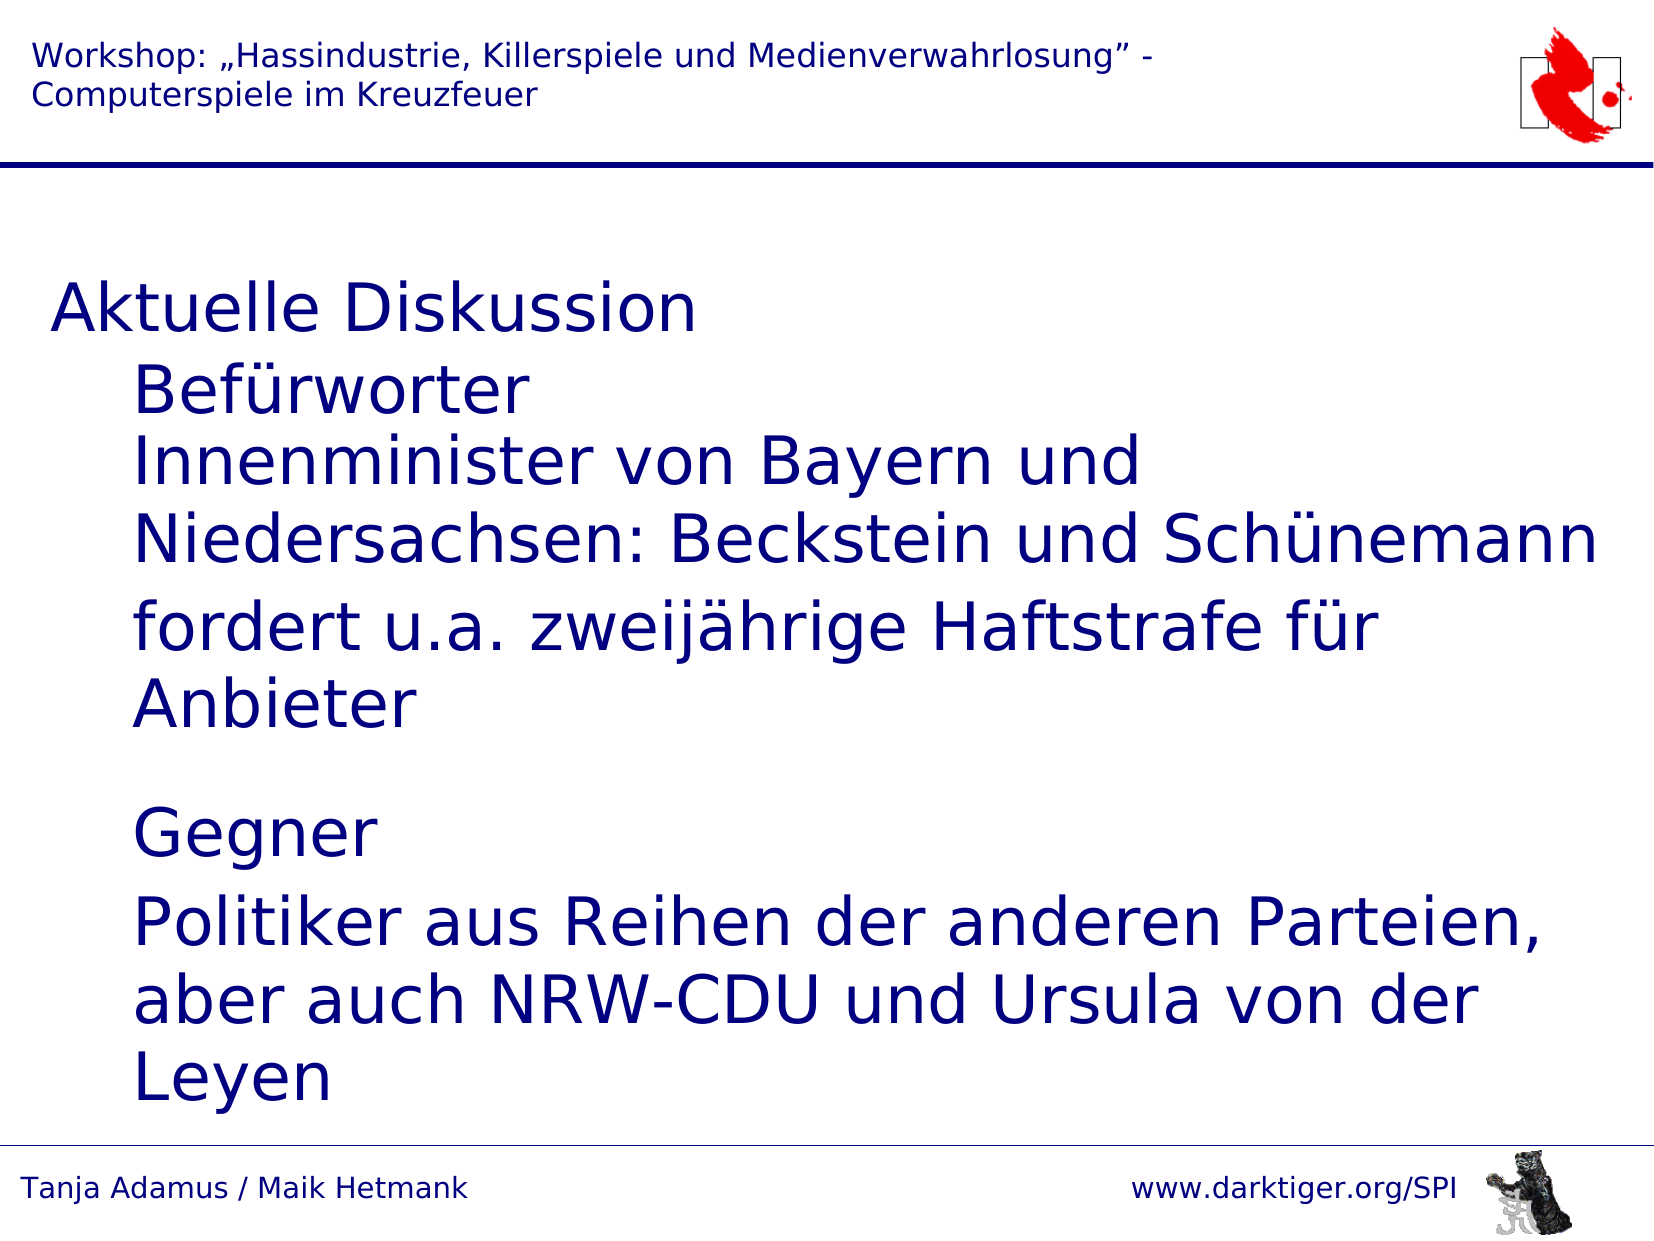

Workshop: „Hassindustrie, Killerspiele und Medienverwahrlosung” - Computerspiele im Kreuzfeuer
Aktuelle Diskussion
Befürworter
Innenminister von Bayern und Niedersachsen: Beckstein und Schünemann
fordert u.a. zweijährige Haftstrafe für Anbieter
Gegner
Politiker aus Reihen der anderen Parteien, aber auch NRW-CDU und Ursula von der Leyen